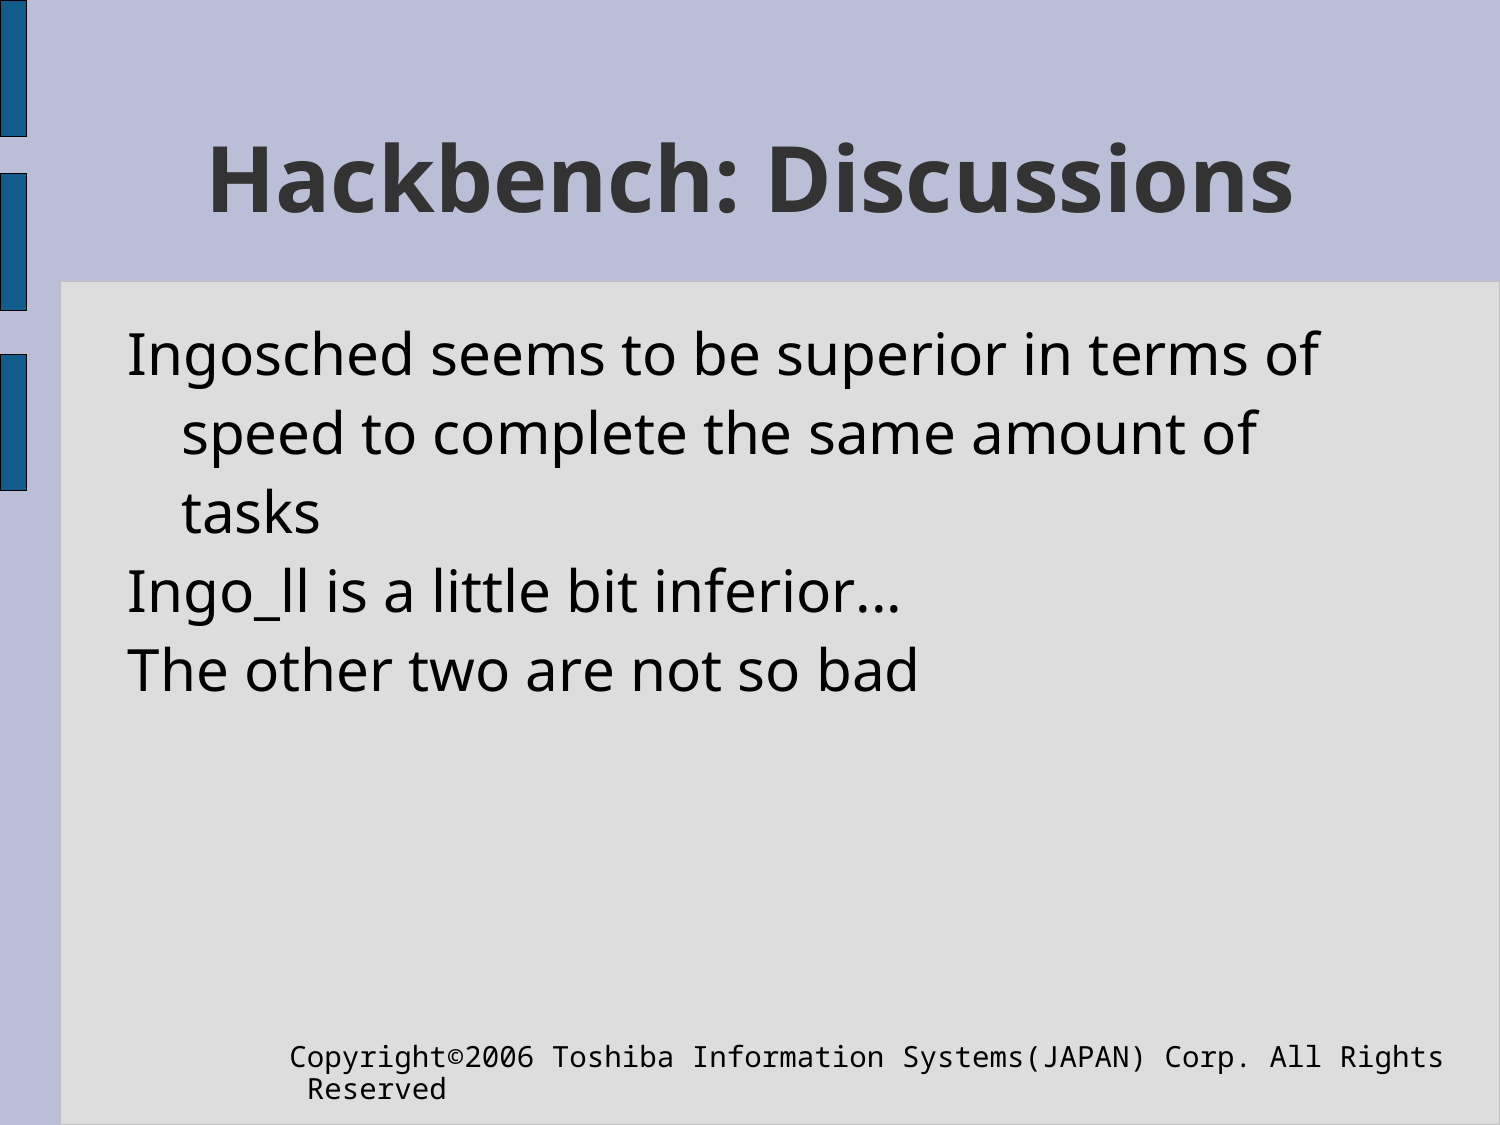

# Hackbench: Discussions
Ingosched seems to be superior in terms of speed to complete the same amount of tasks
Ingo_ll is a little bit inferior...
The other two are not so bad
Copyright©2006 Toshiba Information Systems(JAPAN) Corp. All Rights Reserved